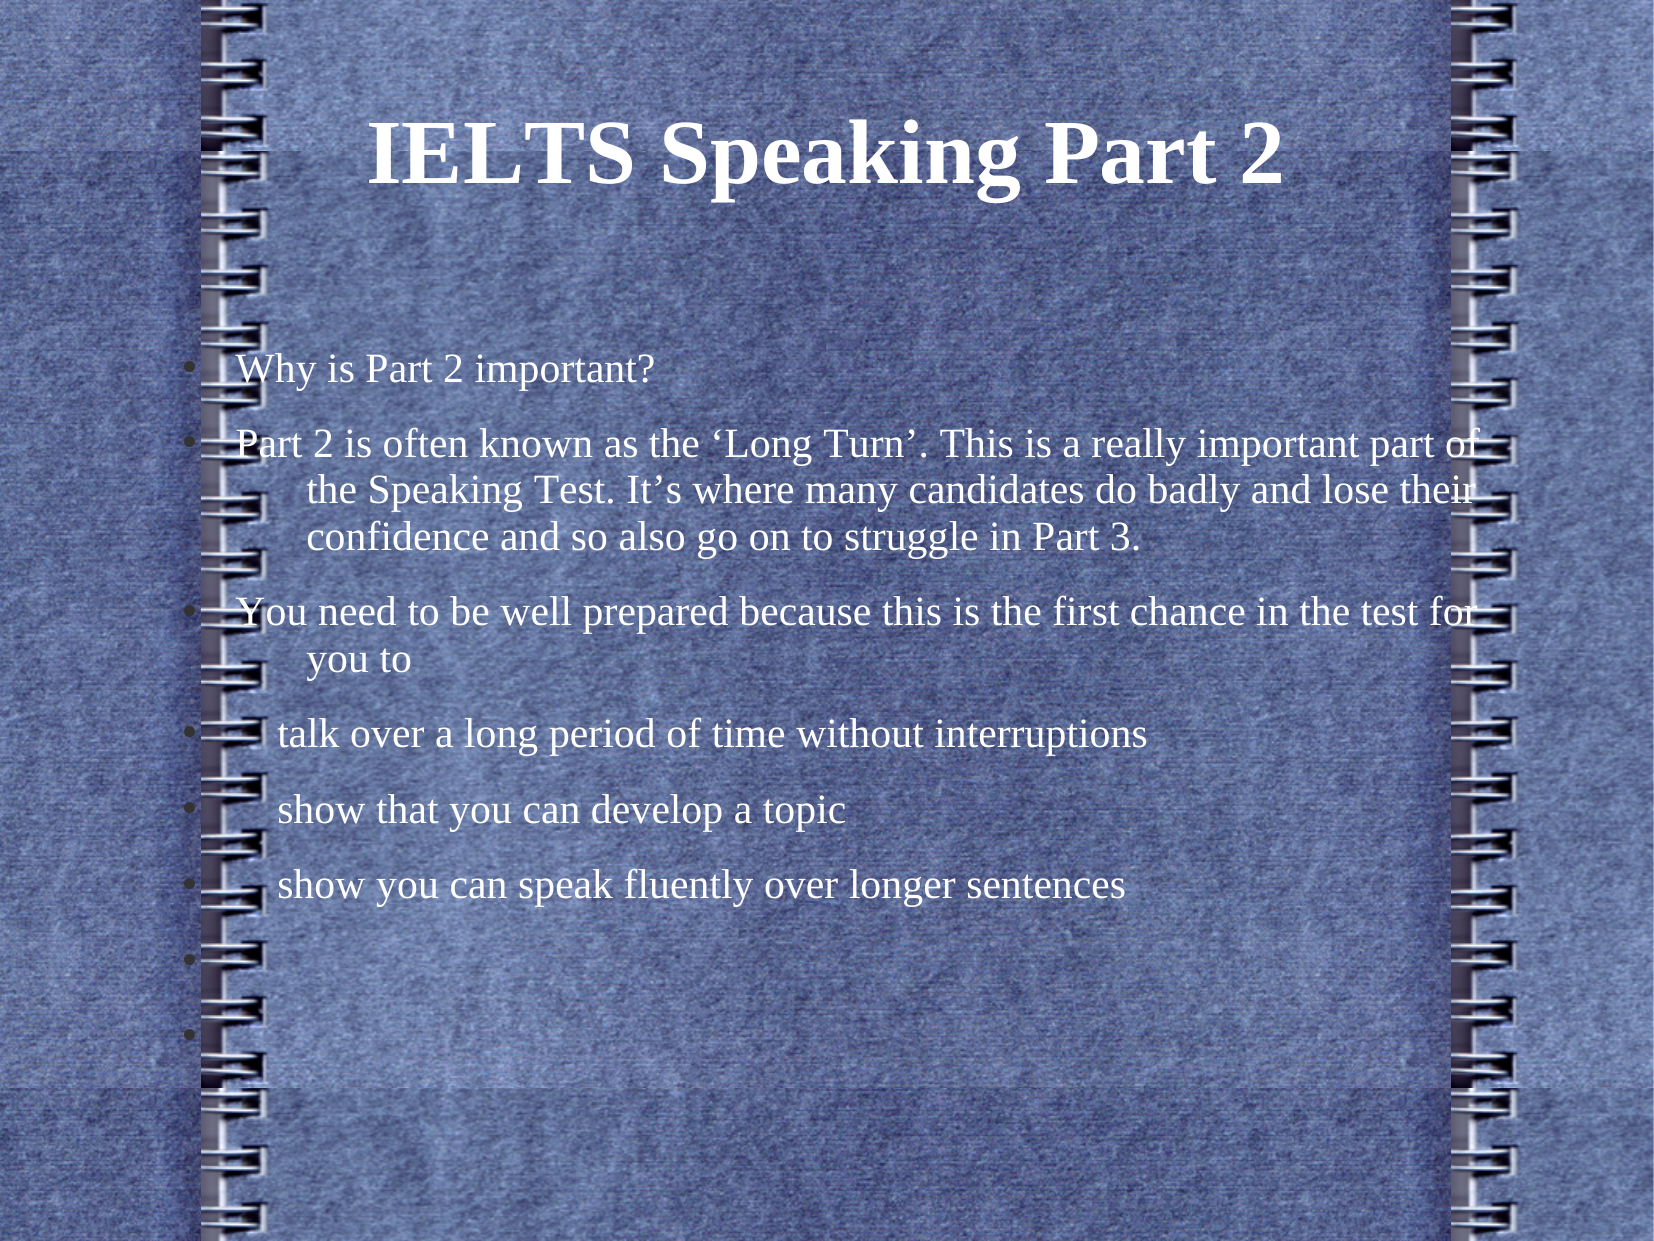

# IELTS Speaking Part 2
Why is Part 2 important?
Part 2 is often known as the ‘Long Turn’. This is a really important part of the Speaking Test. It’s where many candidates do badly and lose their confidence and so also go on to struggle in Part 3.
You need to be well prepared because this is the first chance in the test for you to
 talk over a long period of time without interruptions
 show that you can develop a topic
 show you can speak fluently over longer sentences